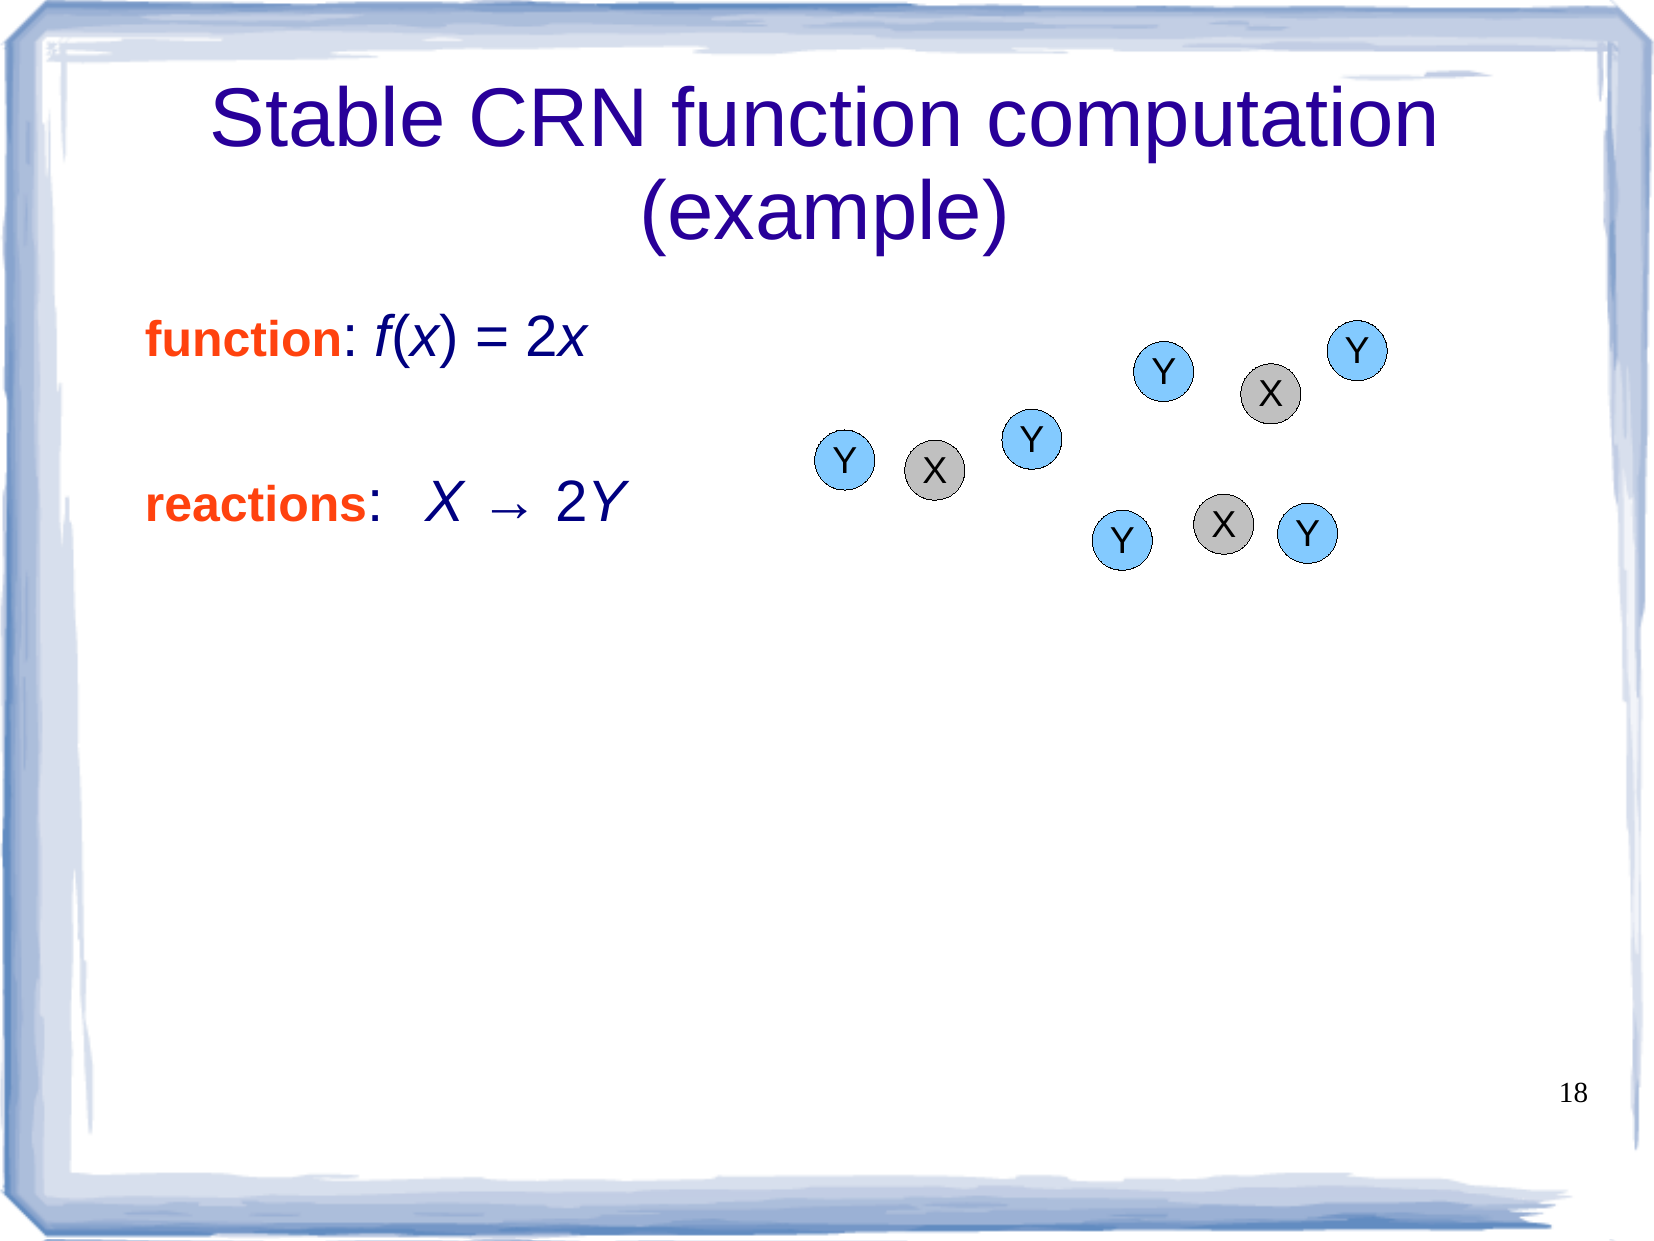

# Stable CRN function computation (example)
function: f(x) = 2x
Y
Y
X
Y
Y
X
reactions:
X → 2Y
X
Y
Y
18